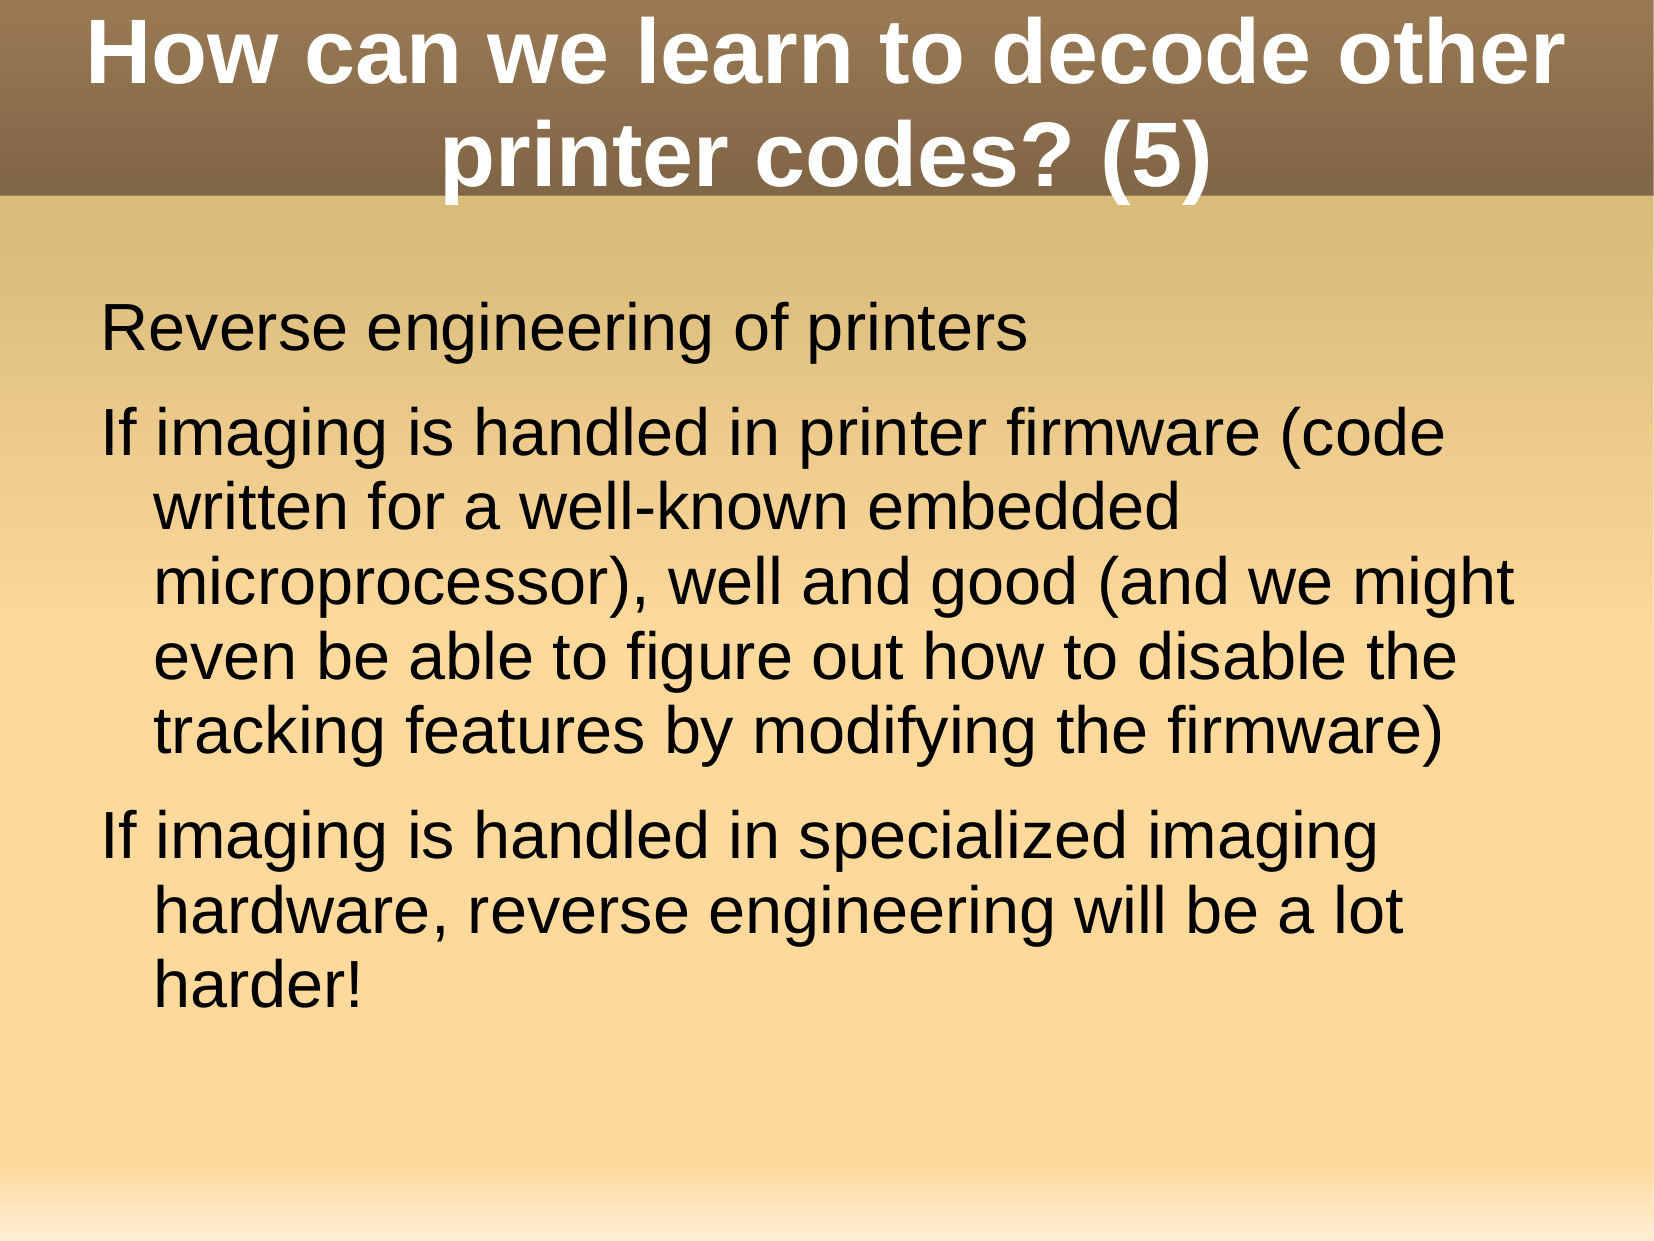

# How can we learn to decode other printer codes? (5)
Reverse engineering of printers
If imaging is handled in printer firmware (code written for a well-known embedded microprocessor), well and good (and we might even be able to figure out how to disable the tracking features by modifying the firmware)
If imaging is handled in specialized imaging hardware, reverse engineering will be a lot harder!